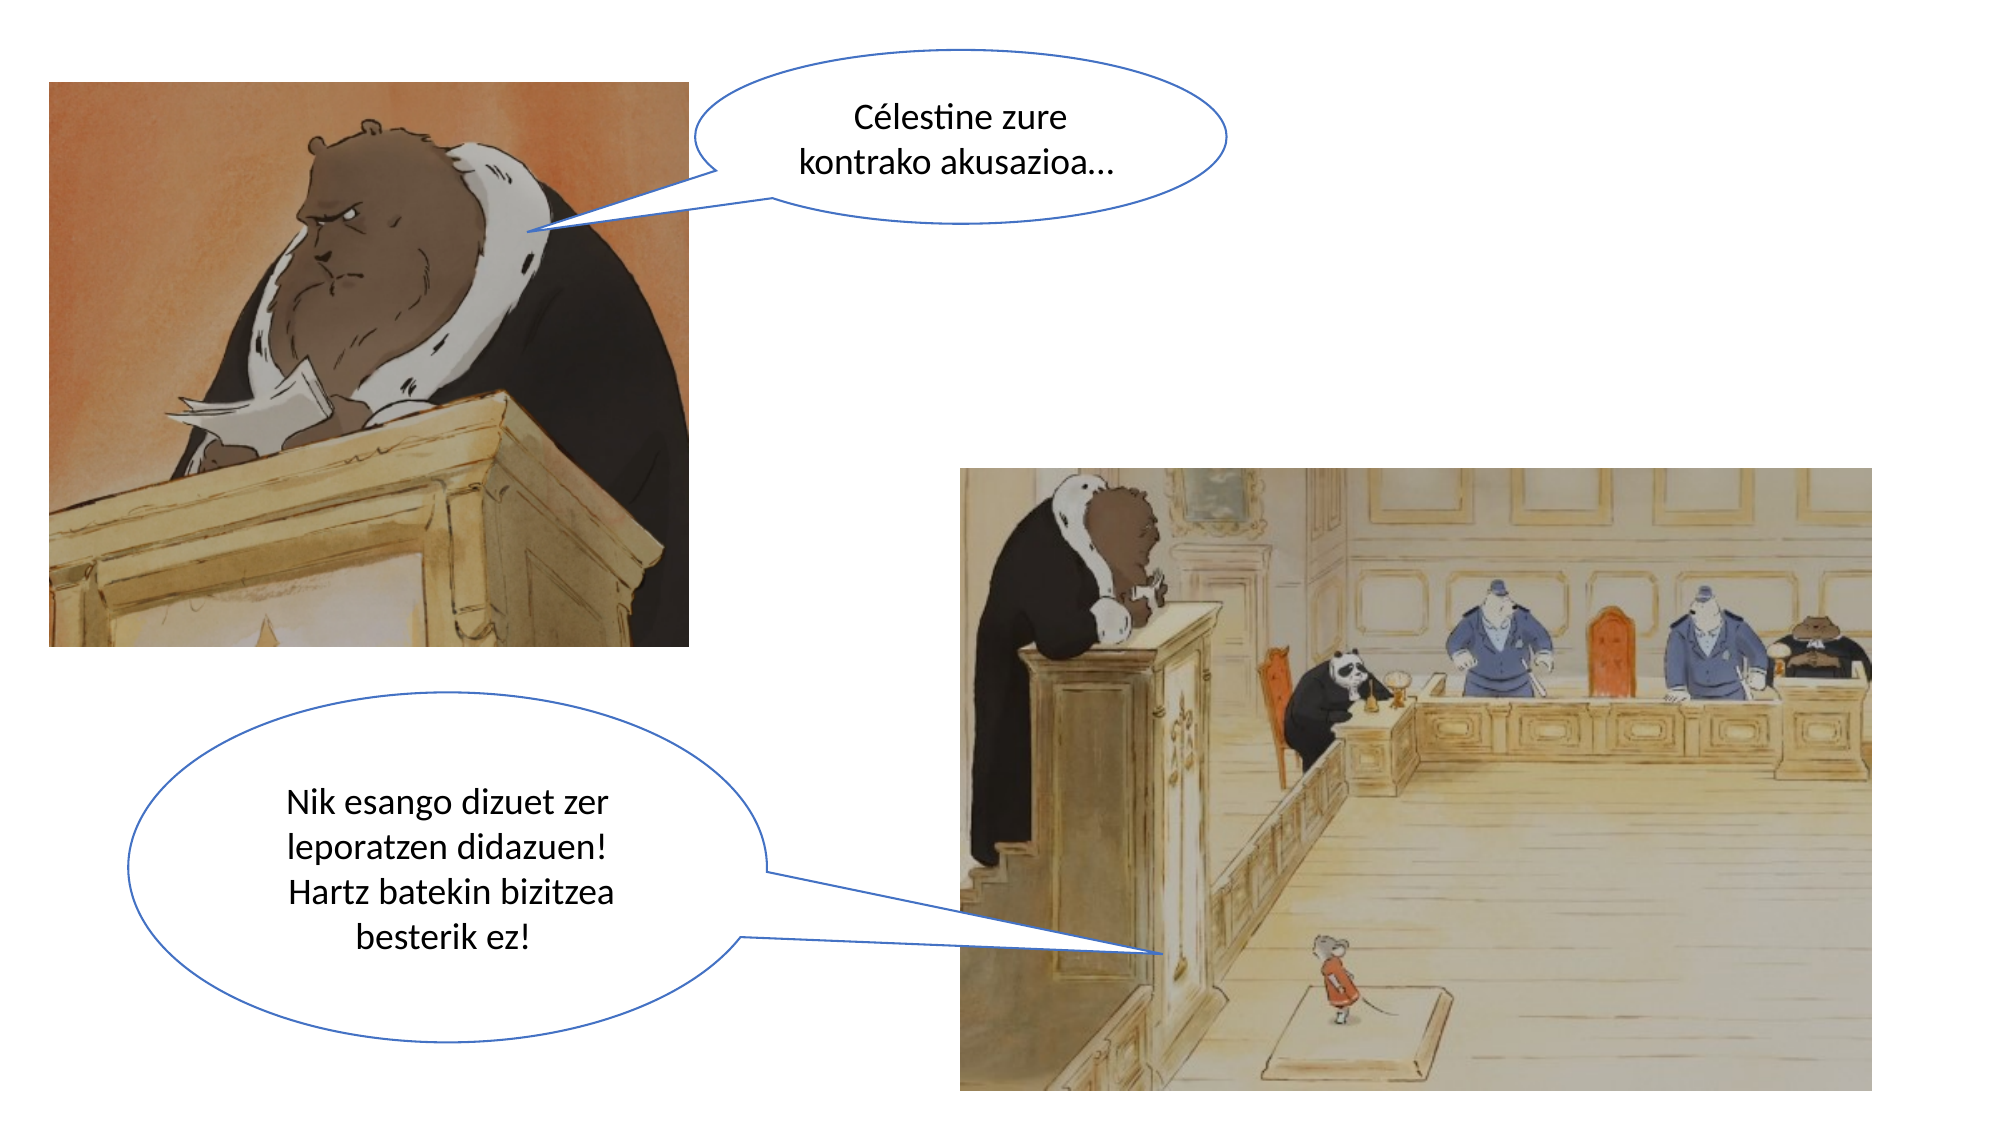

Célestine zure kontrako akusazioa…
Nik esango dizuet zer leporatzen didazuen!
 Hartz batekin bizitzea besterik ez!